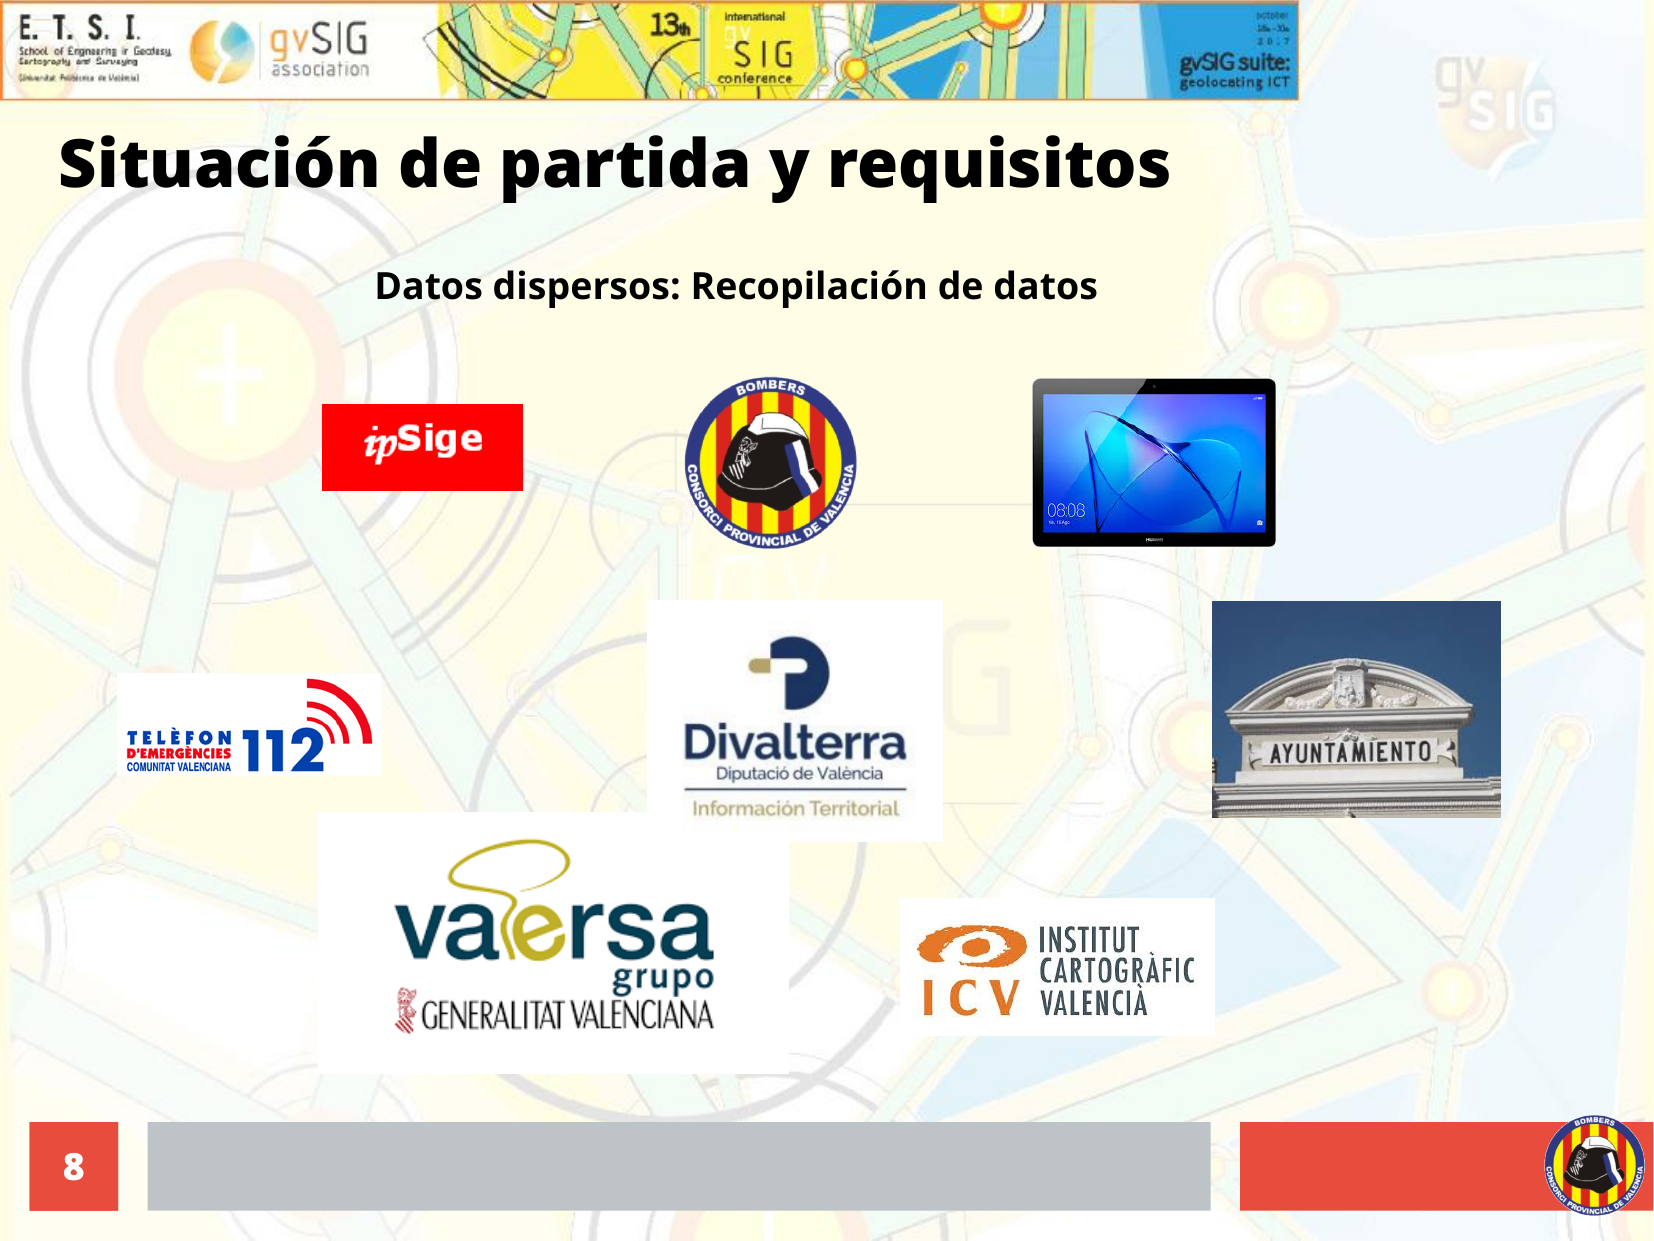

# Situación de partida y requisitos
Datos dispersos: Recopilación de datos
8